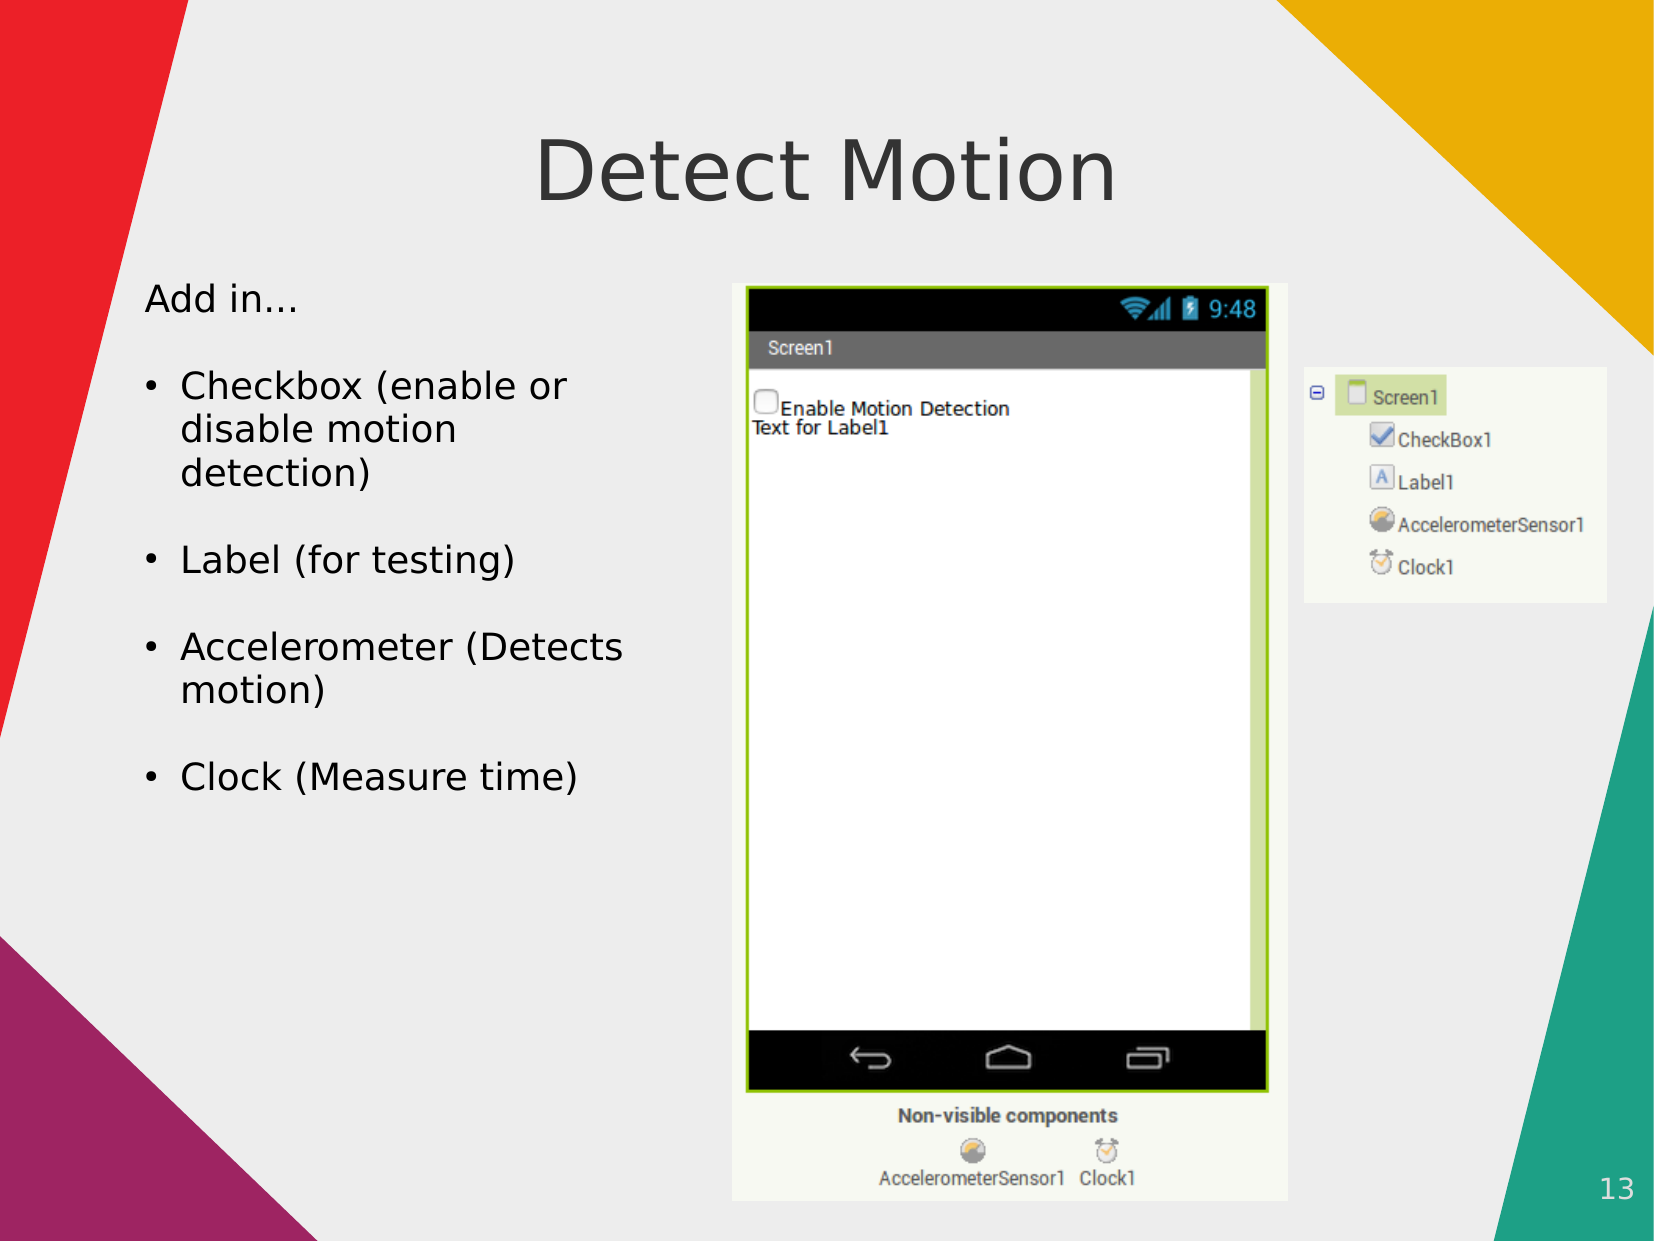

# Detect Motion
Add in...
Checkbox (enable or disable motion detection)
Label (for testing)
Accelerometer (Detects motion)
Clock (Measure time)
13